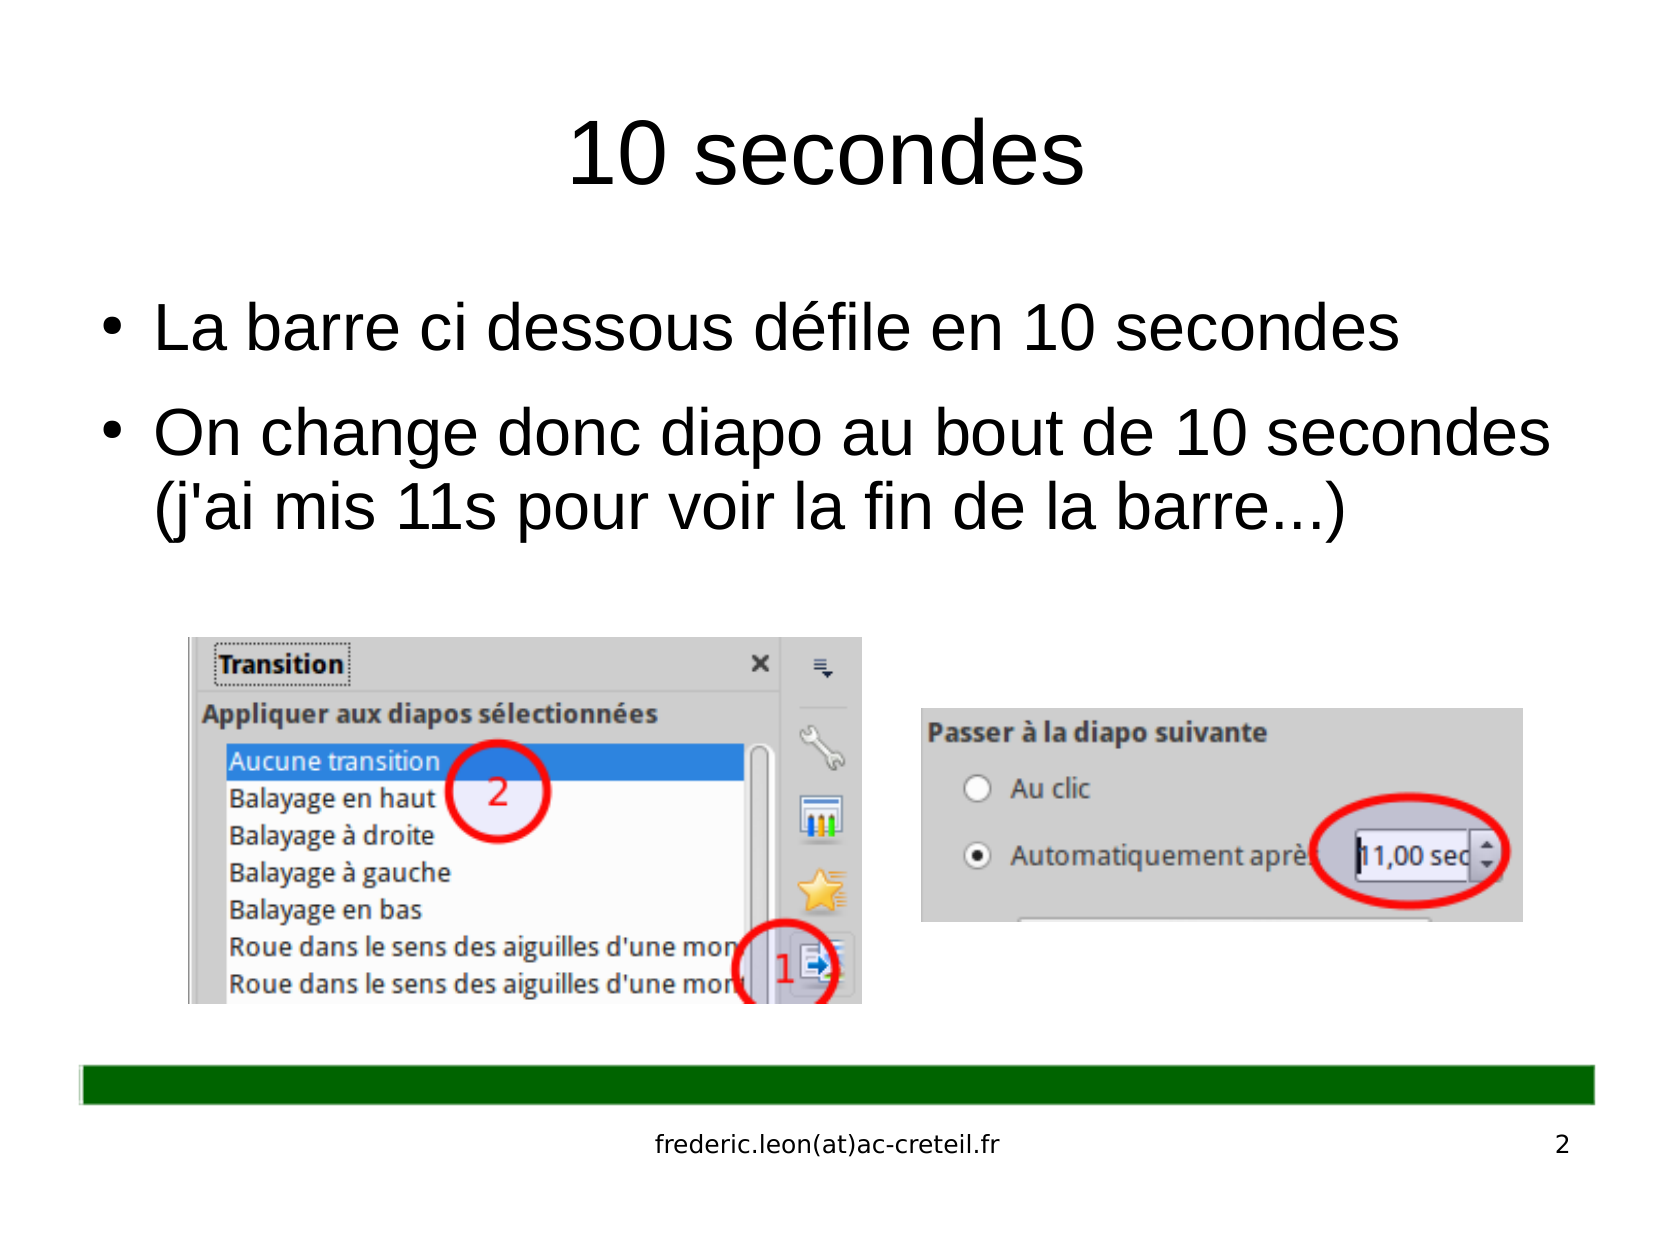

# 10 secondes
La barre ci dessous défile en 10 secondes
On change donc diapo au bout de 10 secondes
(j'ai mis 11s pour voir la fin de la barre...)
frederic.leon(at)ac-creteil.fr
2